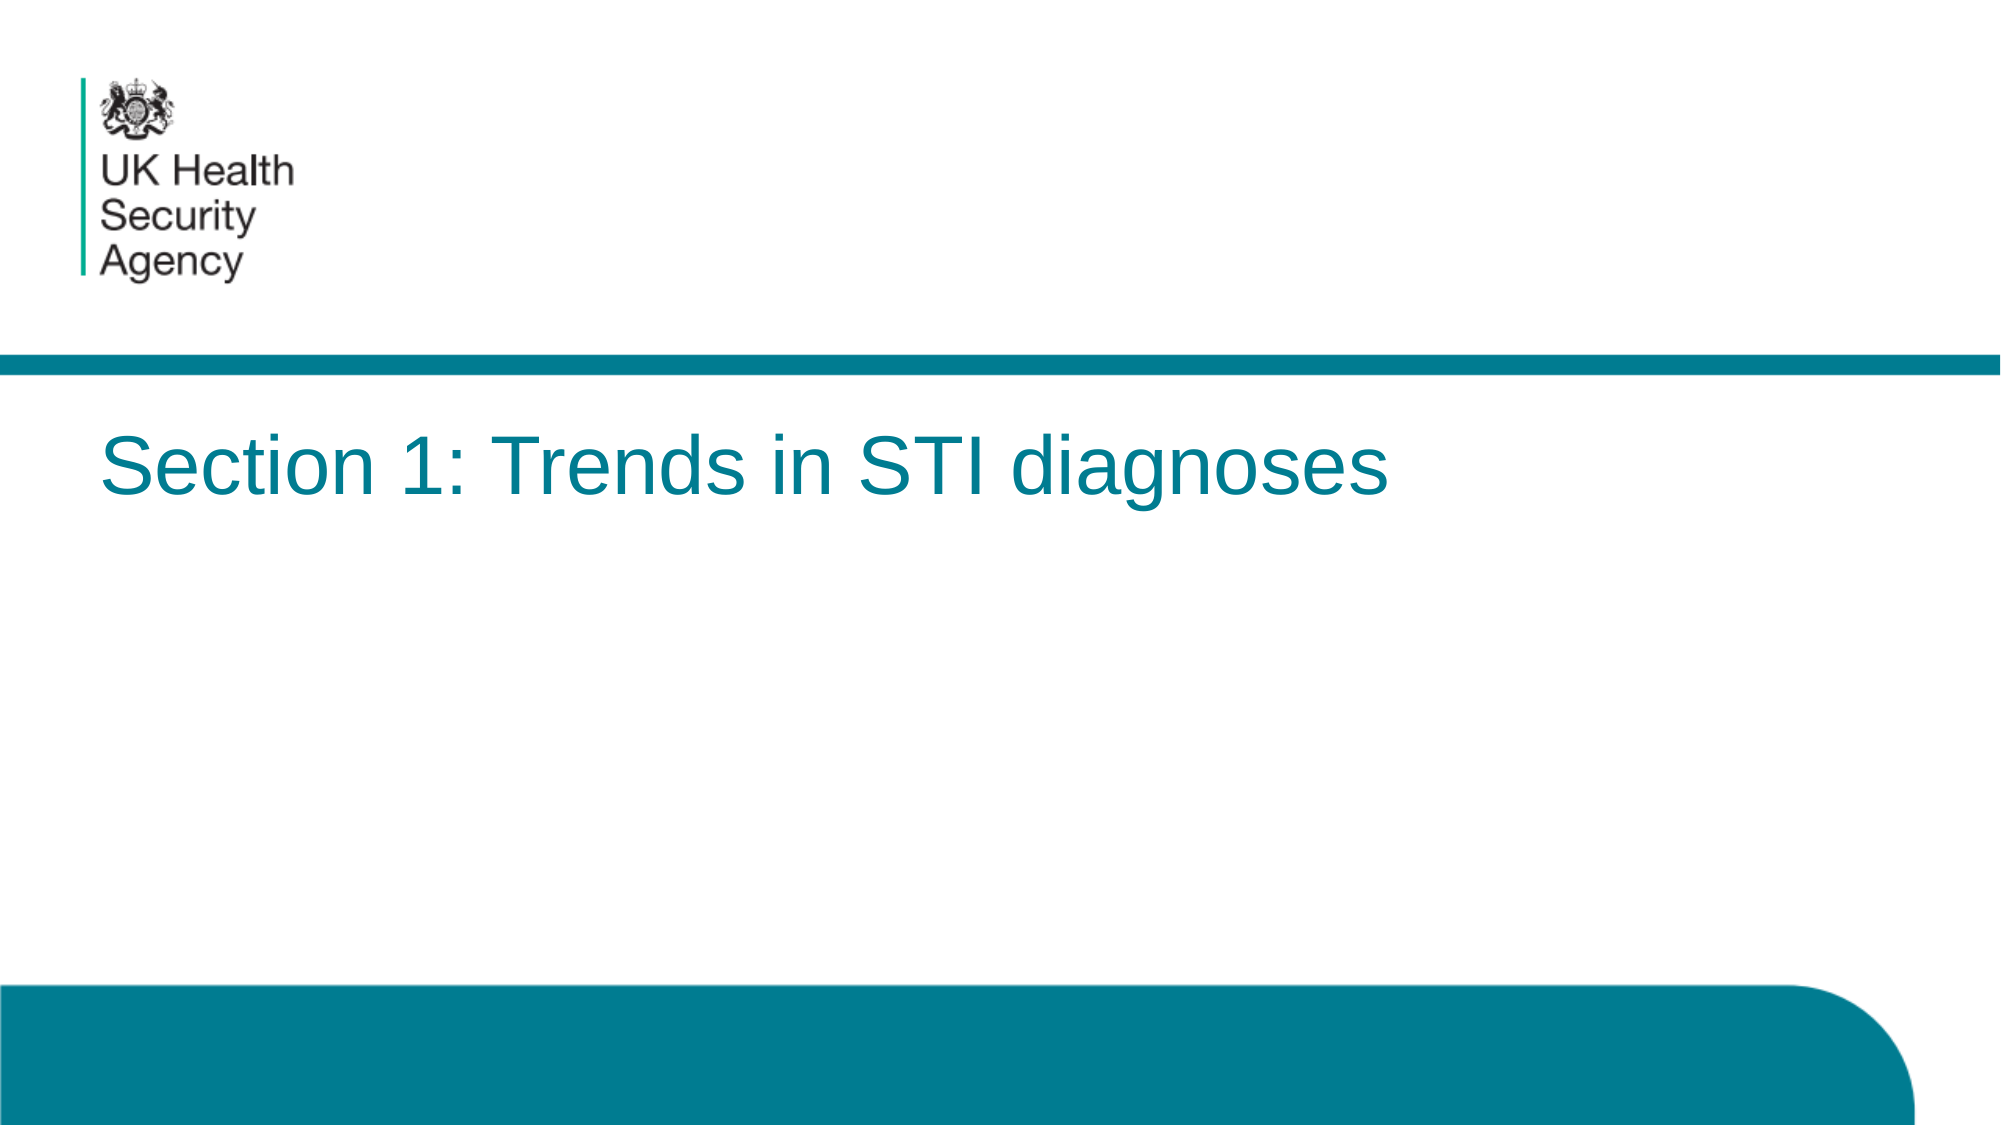

# Section 1: Trends in STI diagnoses